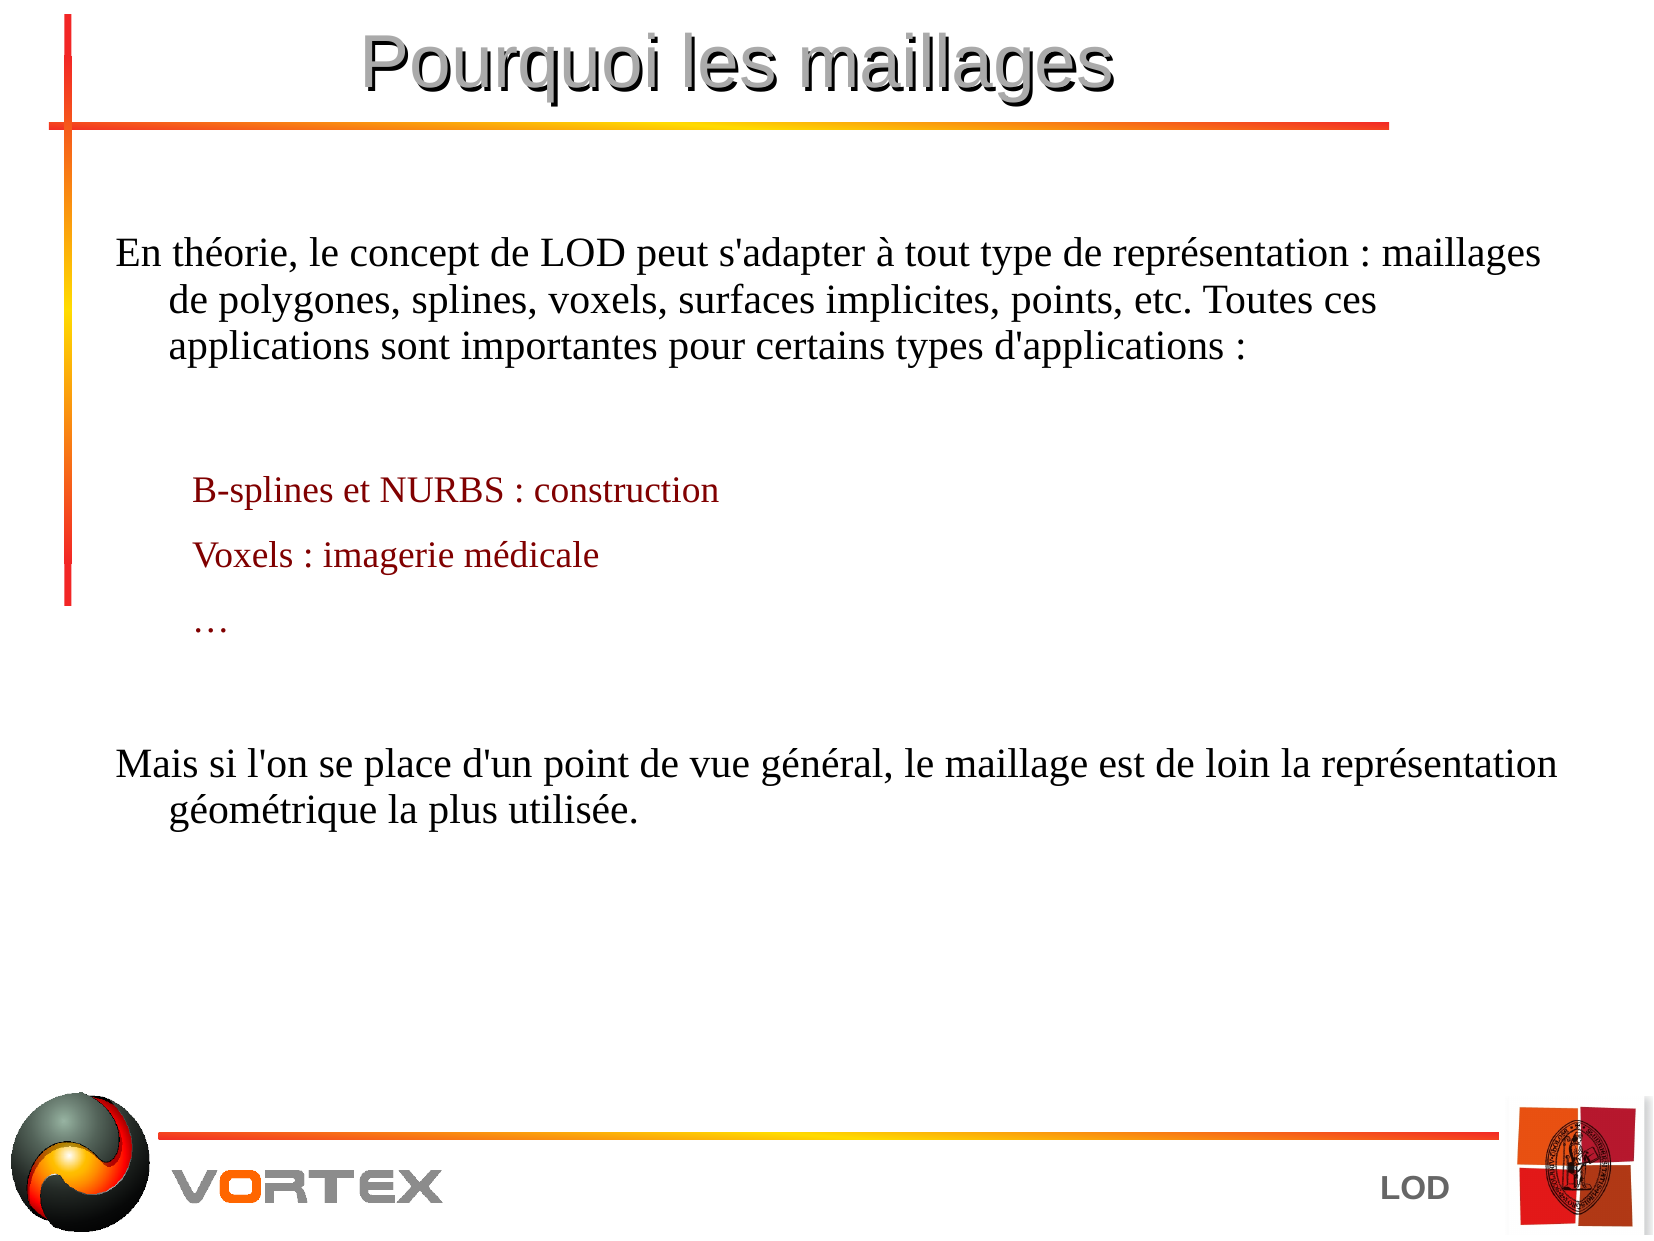

# Pourquoi les maillages
En théorie, le concept de LOD peut s'adapter à tout type de représentation : maillages de polygones, splines, voxels, surfaces implicites, points, etc. Toutes ces applications sont importantes pour certains types d'applications :
B-splines et NURBS : construction
Voxels : imagerie médicale
…
Mais si l'on se place d'un point de vue général, le maillage est de loin la représentation géométrique la plus utilisée.